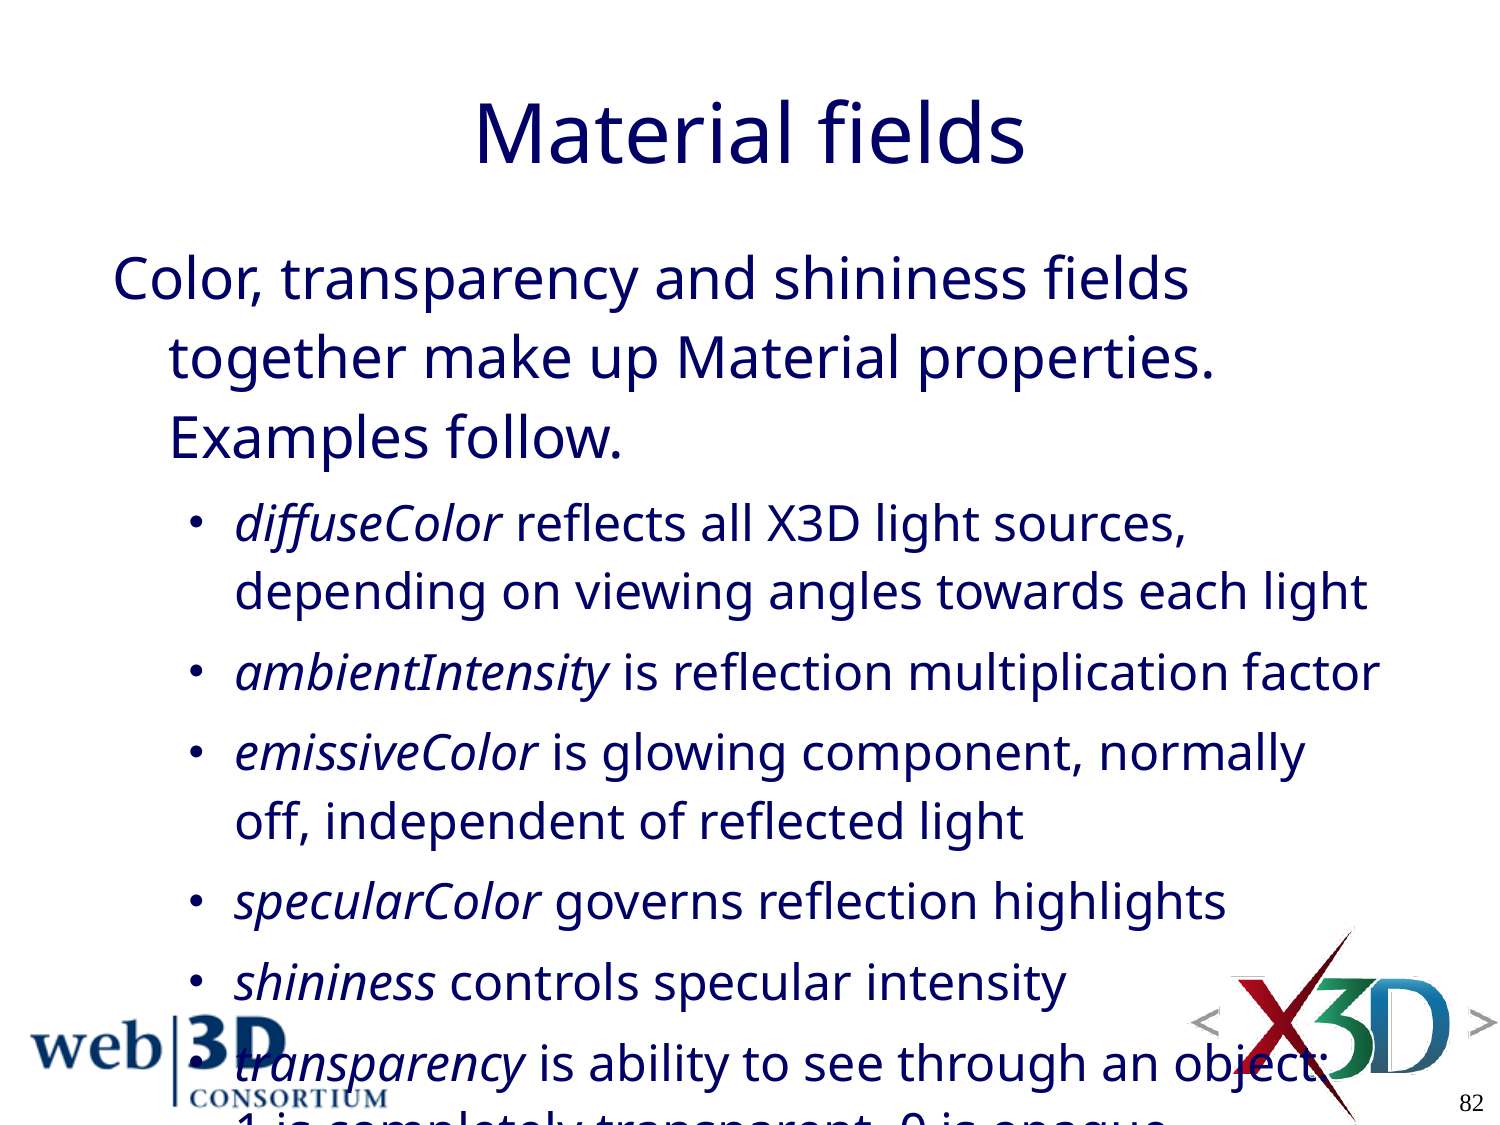

# Material fields
Color, transparency and shininess fields together make up Material properties. Examples follow.
diffuseColor reflects all X3D light sources, depending on viewing angles towards each light
ambientIntensity is reflection multiplication factor
emissiveColor is glowing component, normally off, independent of reflected light
specularColor governs reflection highlights
shininess controls specular intensity
transparency is ability to see through an object: 1 is completely transparent, 0 is opaque